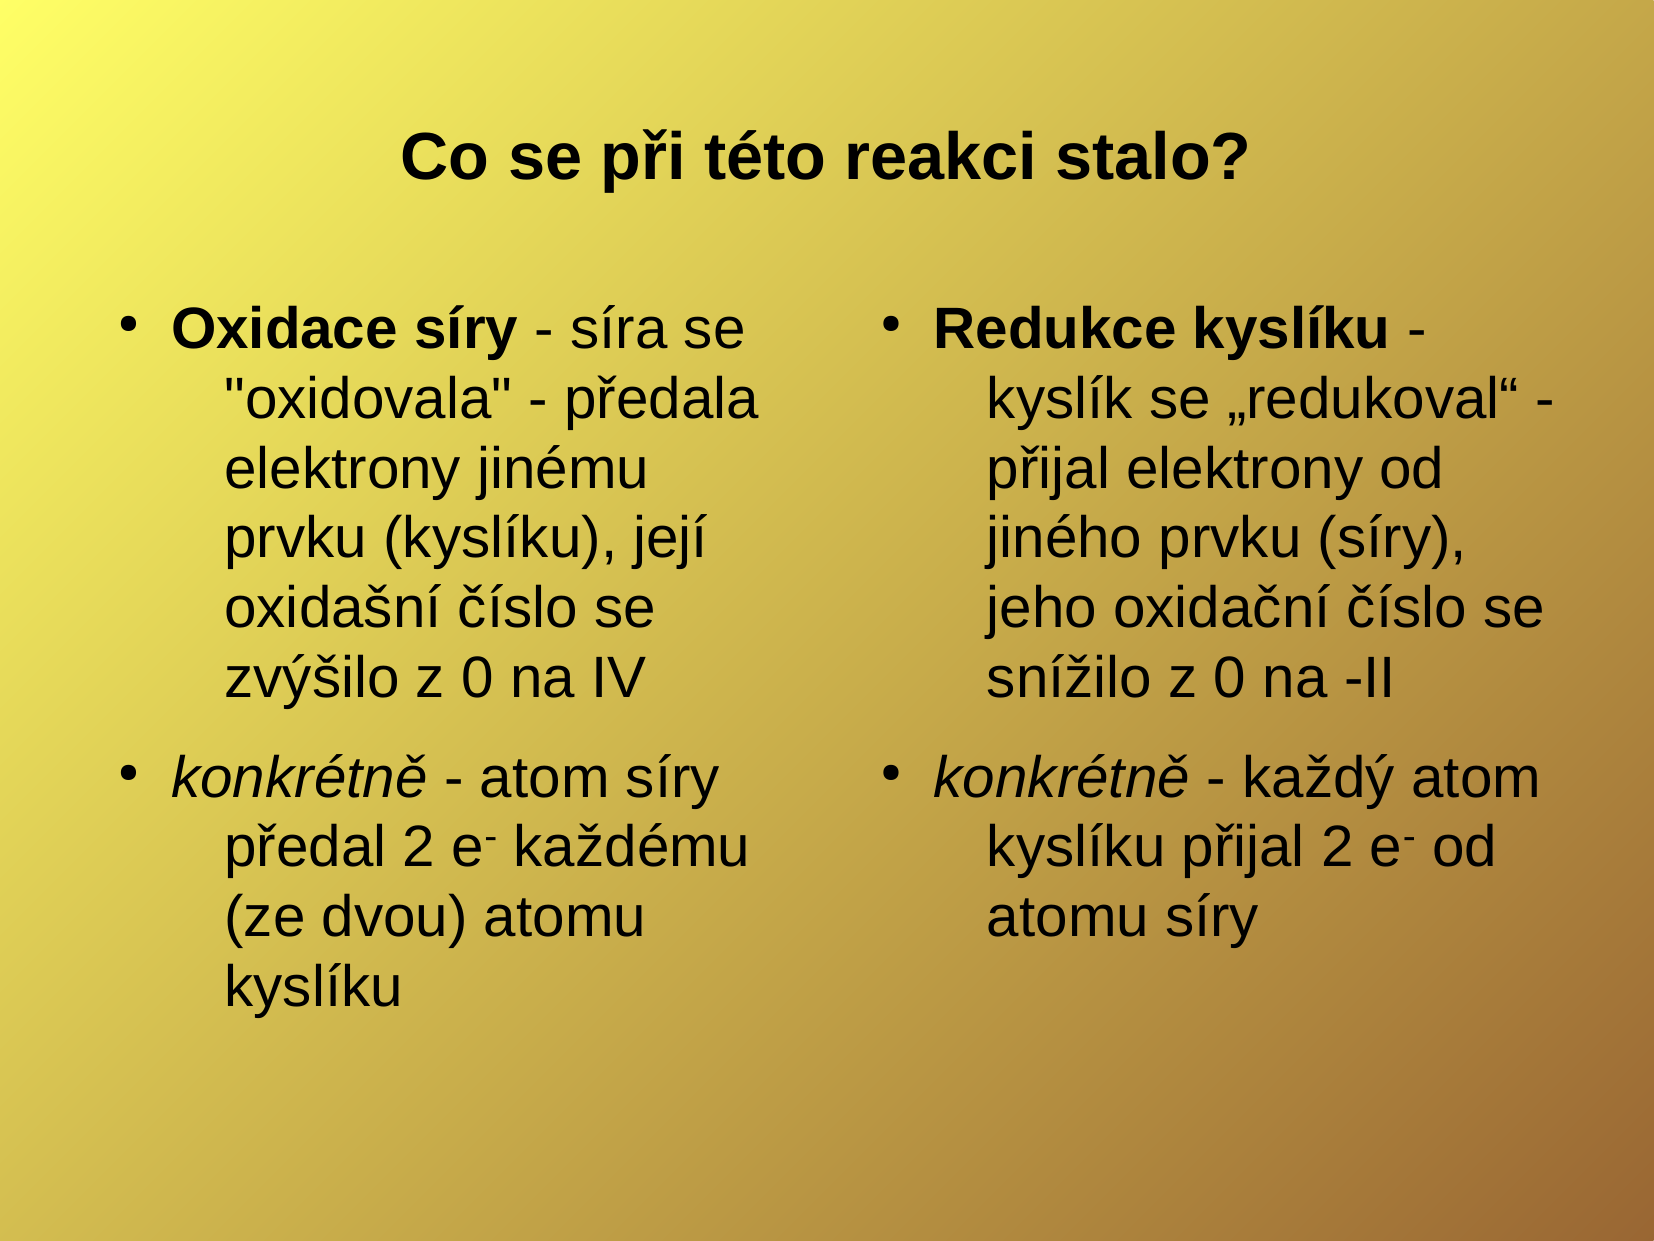

# Co se při této reakci stalo?
Oxidace síry - síra se "oxidovala" - předala elektrony jinému prvku (kyslíku), její oxidašní číslo se zvýšilo z 0 na IV
konkrétně - atom síry předal 2 e- každému (ze dvou) atomu kyslíku
Redukce kyslíku - kyslík se „redukoval“ - přijal elektrony od jiného prvku (síry), jeho oxidační číslo se snížilo z 0 na -II
konkrétně - každý atom kyslíku přijal 2 e- od atomu síry